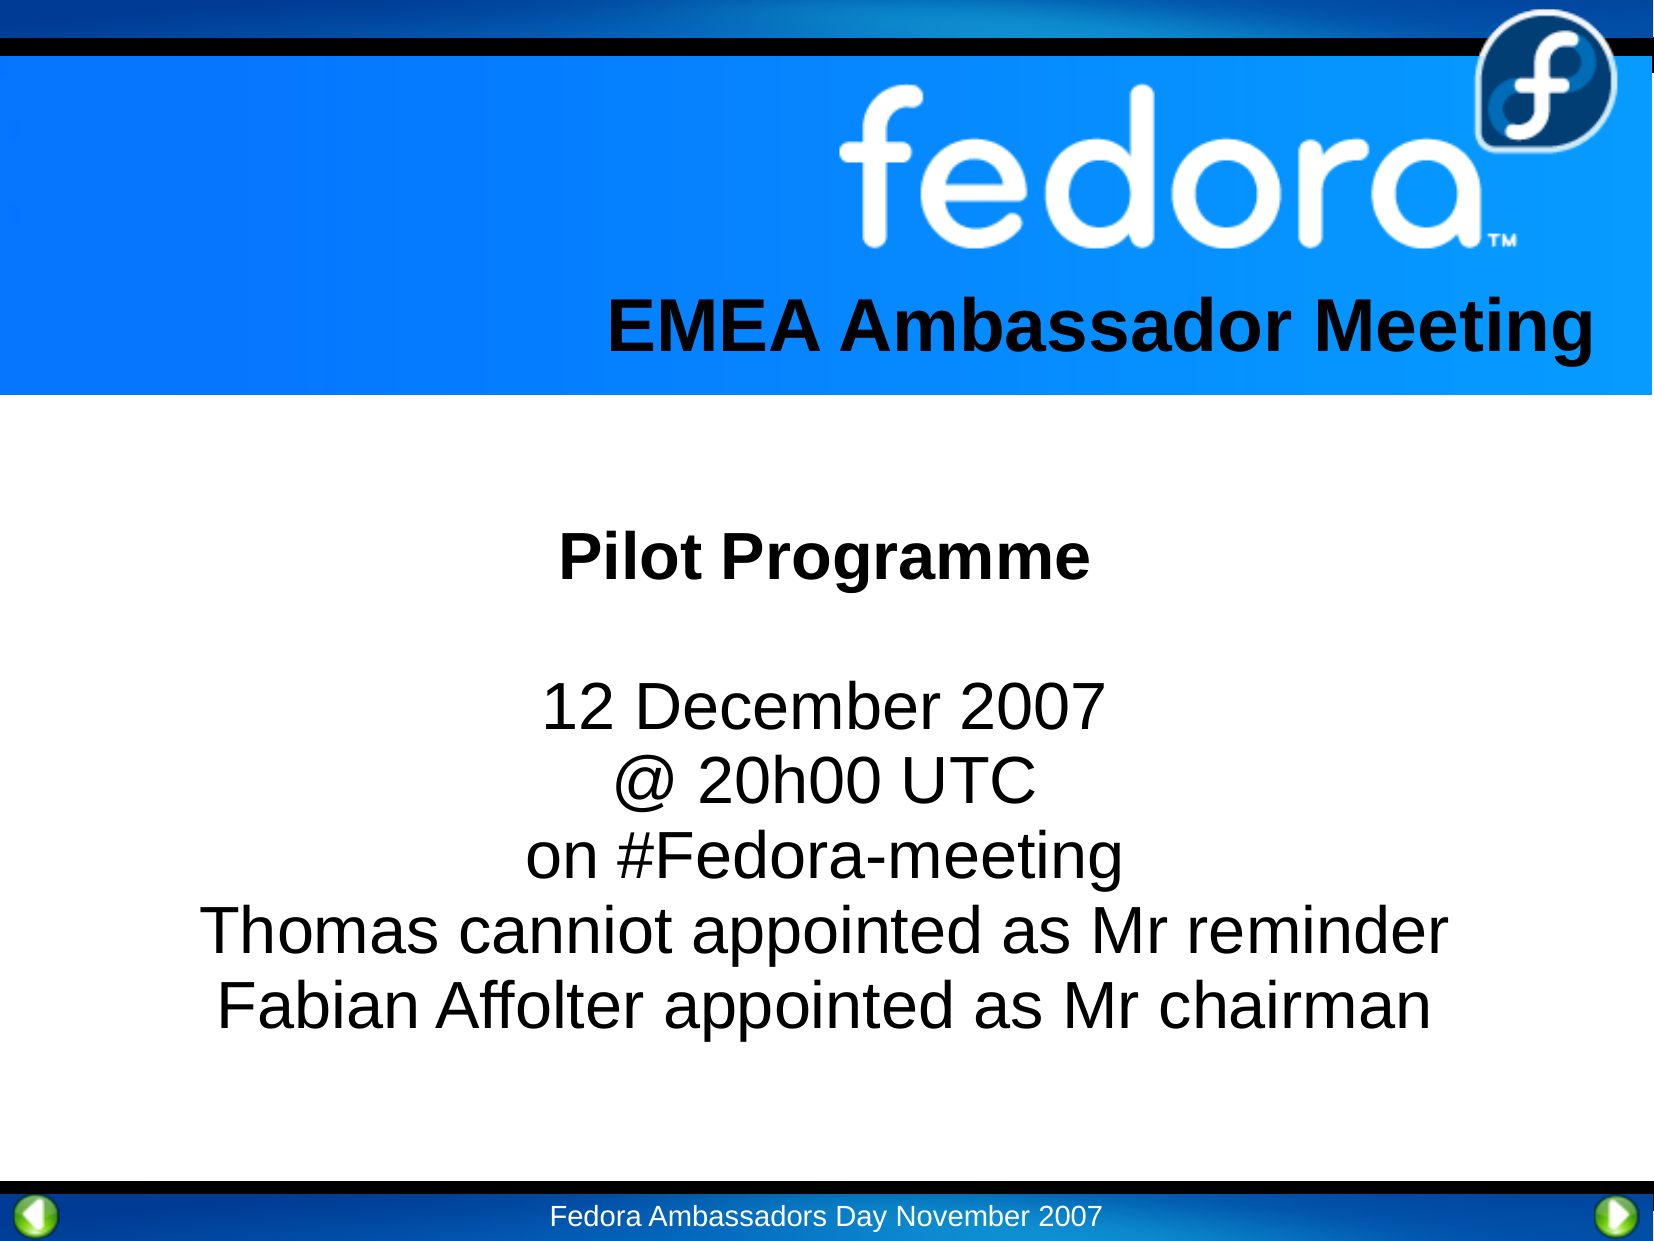

EMEA Ambassador Meeting
Pilot Programme
 12 December 2007
@ 20h00 UTC
on #Fedora-meeting
Thomas canniot appointed as Mr reminder
Fabian Affolter appointed as Mr chairman